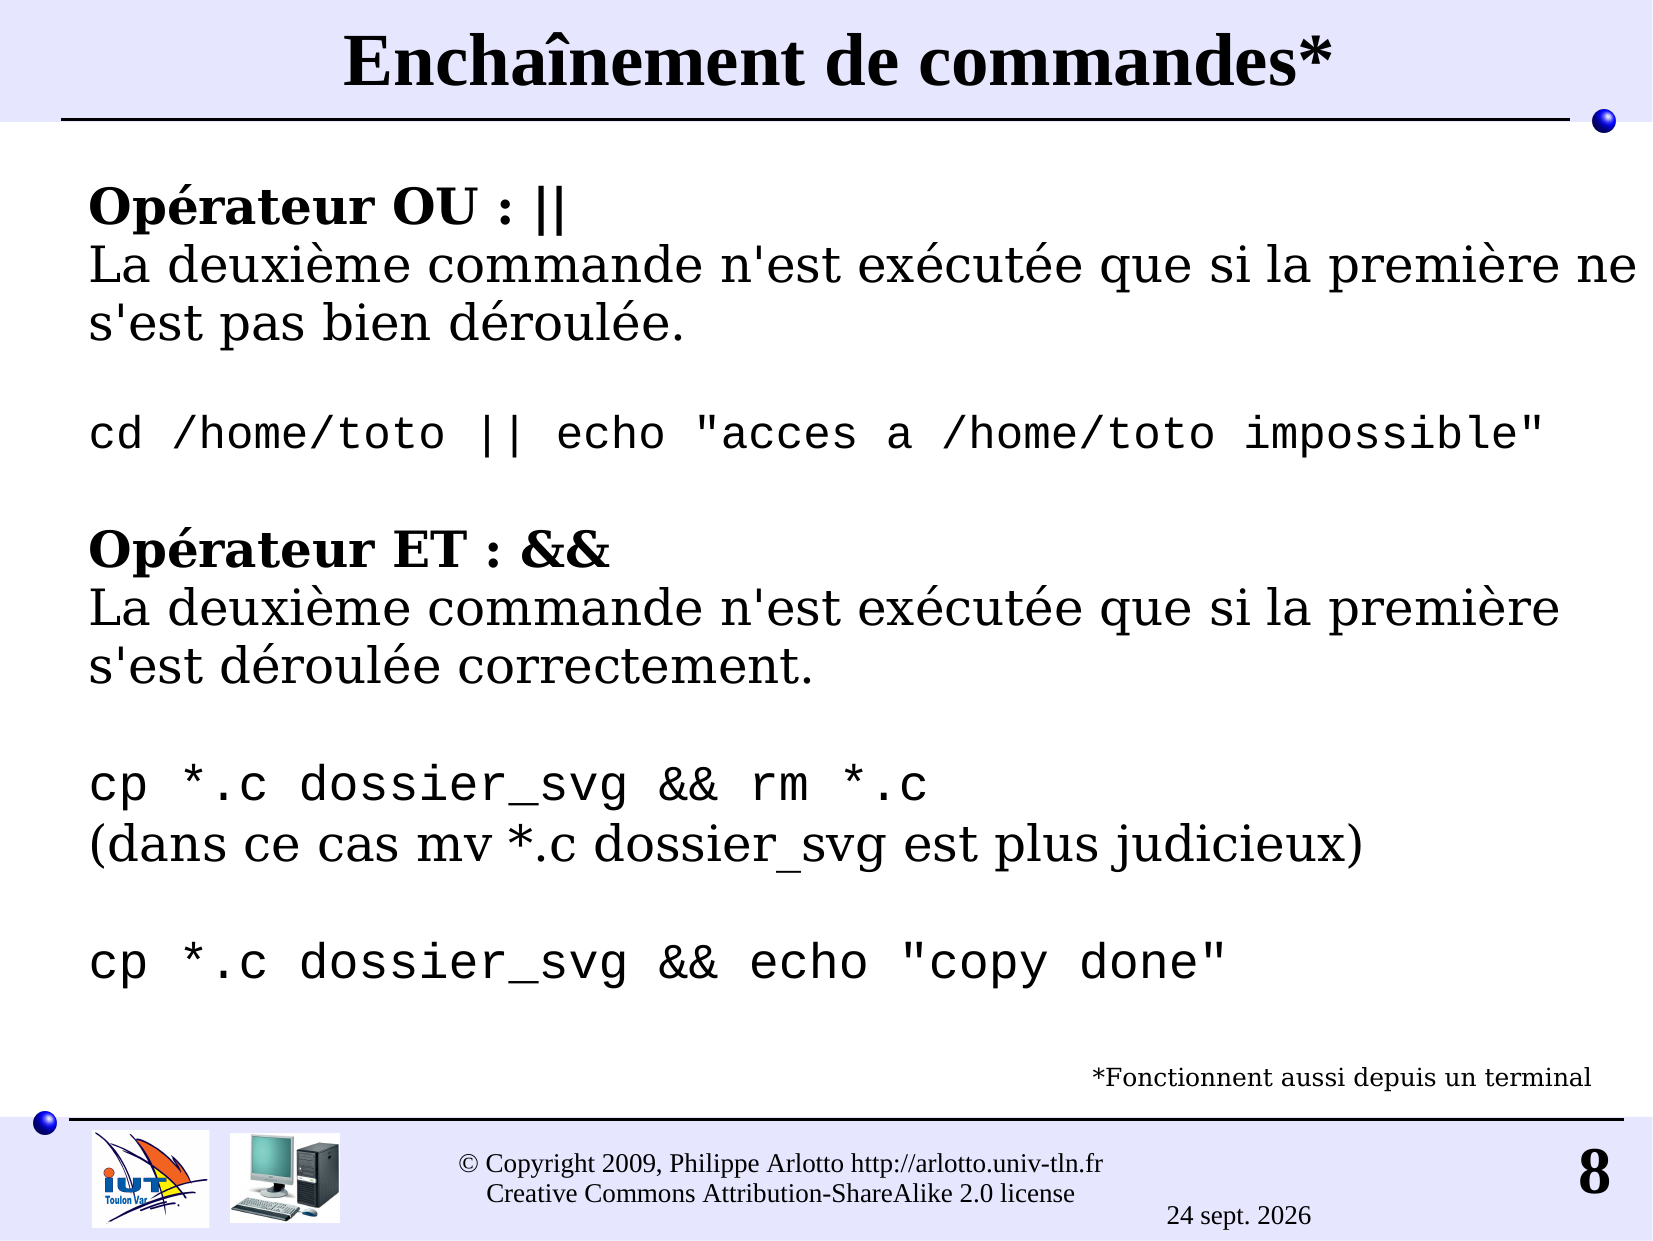

# Enchaînement de commandes*
Opérateur OU : ||
La deuxième commande n'est exécutée que si la première ne
s'est pas bien déroulée.
cd /home/toto || echo "acces a /home/toto impossible"
Opérateur ET : &&
La deuxième commande n'est exécutée que si la première
s'est déroulée correctement.
cp *.c dossier_svg && rm *.c
(dans ce cas mv *.c dossier_svg est plus judicieux)
cp *.c dossier_svg && echo "copy done"
*Fonctionnent aussi depuis un terminal